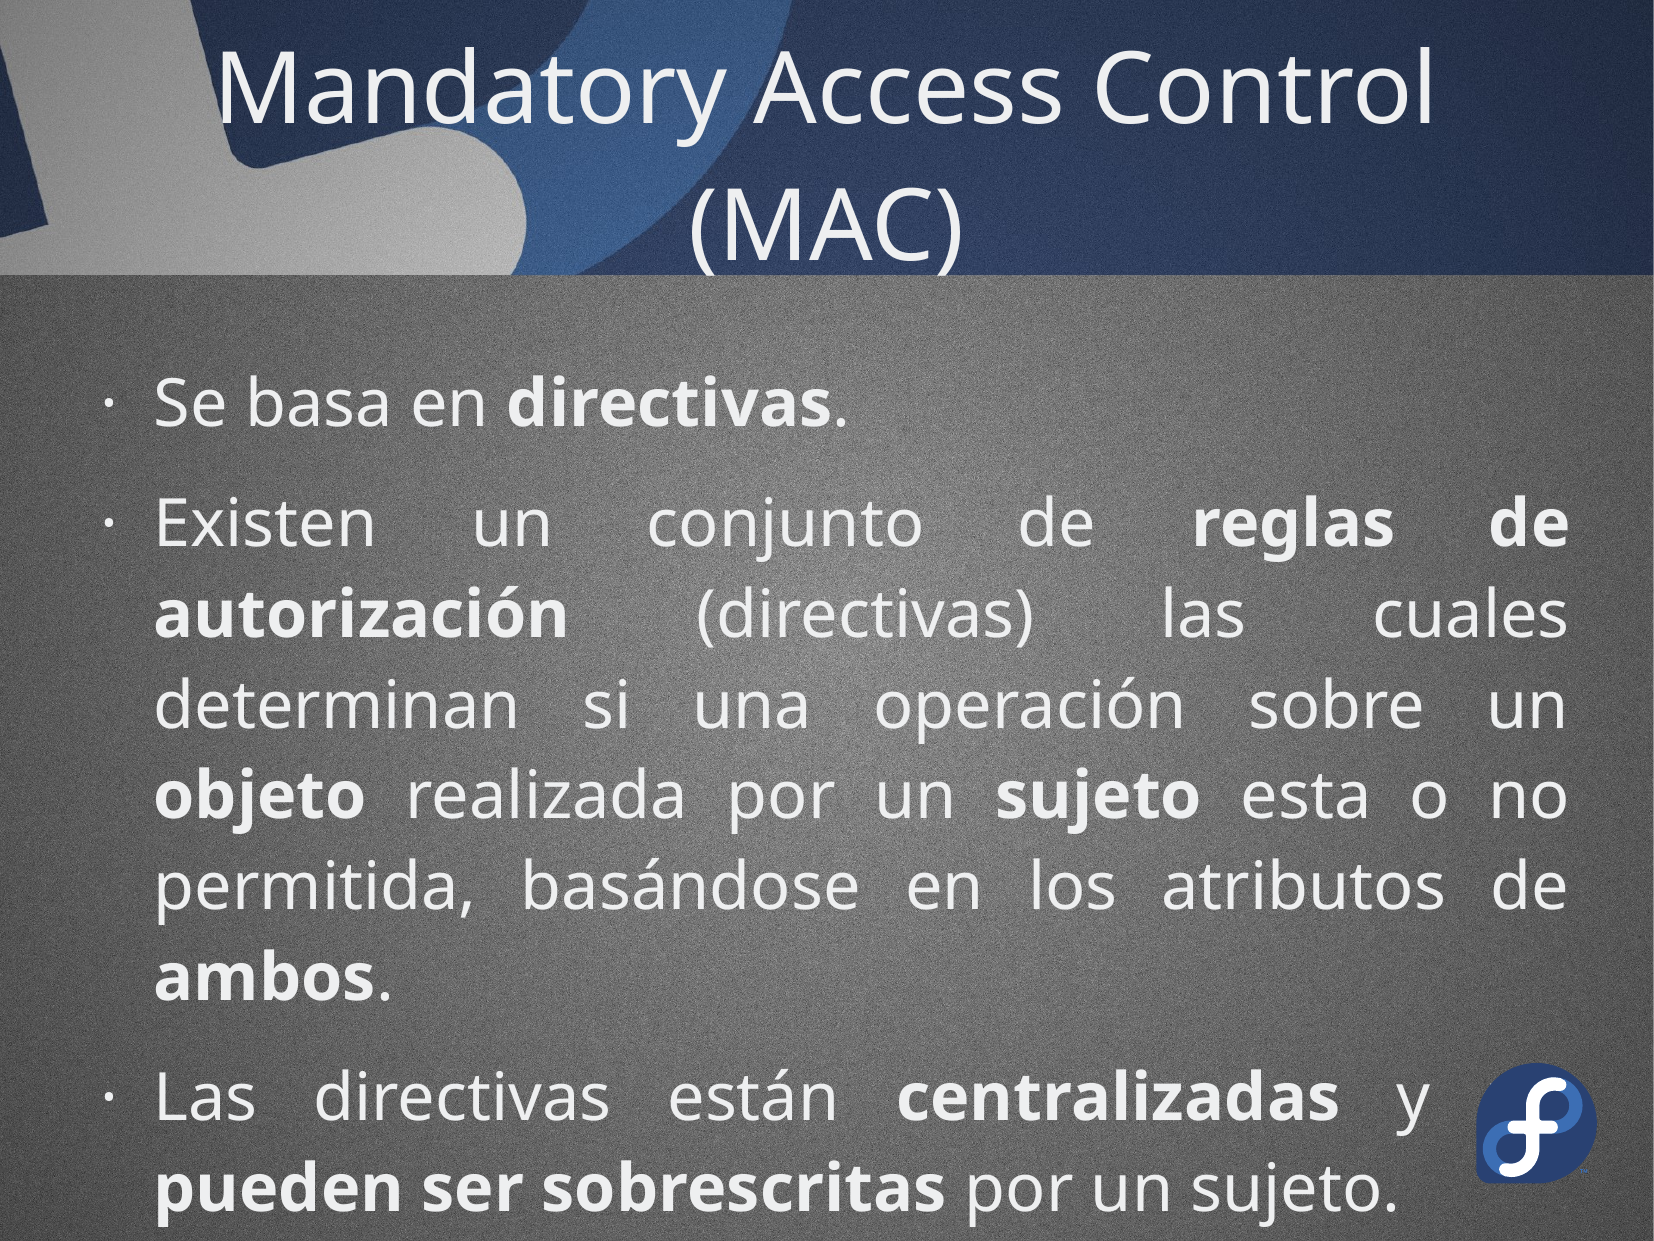

# Mandatory Access Control (MAC)
Se basa en directivas.
Existen un conjunto de reglas de autorización (directivas) las cuales determinan si una operación sobre un objeto realizada por un sujeto esta o no permitida, basándose en los atributos de ambos.
Las directivas están centralizadas y no pueden ser sobrescritas por un sujeto.